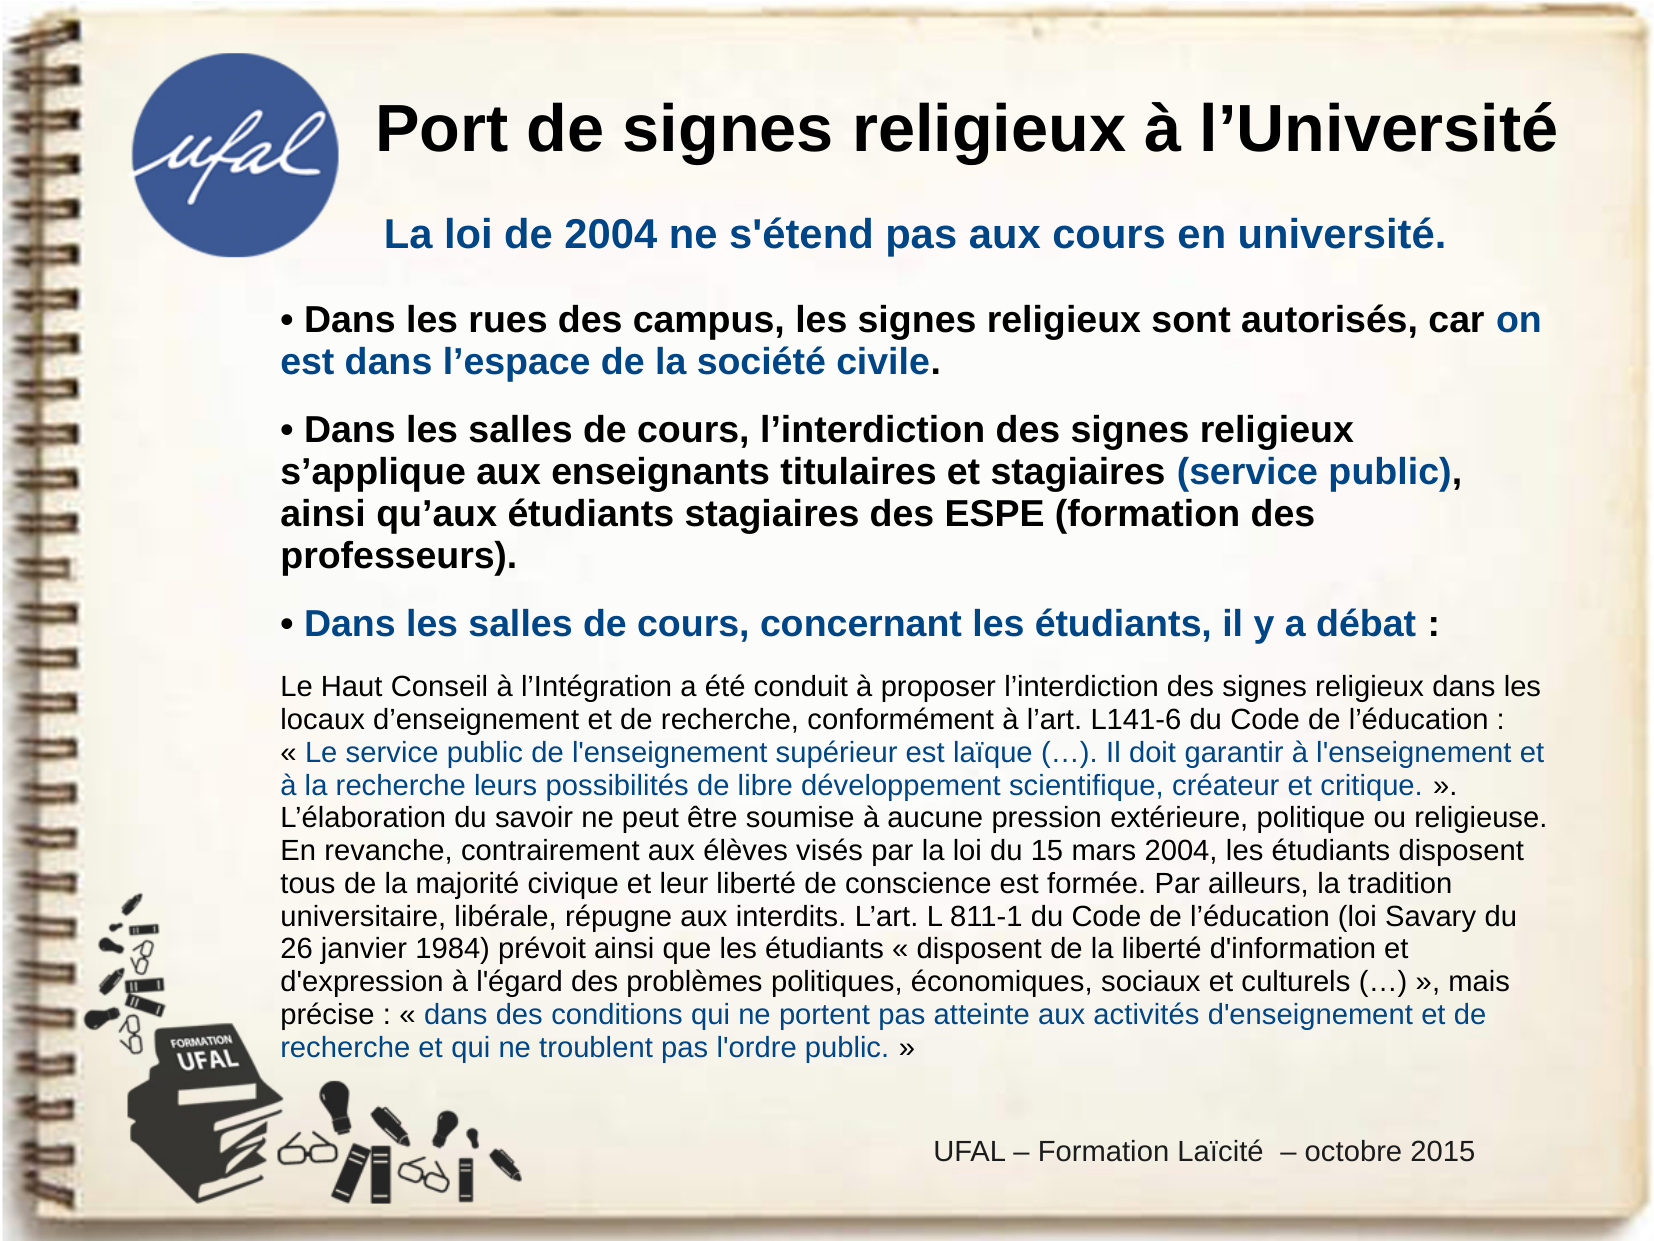

Port de signes religieux à l’Université
La loi de 2004 ne s'étend pas aux cours en université.
• Dans les rues des campus, les signes religieux sont autorisés, car on est dans l’espace de la société civile.
• Dans les salles de cours, l’interdiction des signes religieux s’applique aux enseignants titulaires et stagiaires (service public), ainsi qu’aux étudiants stagiaires des ESPE (formation des professeurs).
• Dans les salles de cours, concernant les étudiants, il y a débat :
Le Haut Conseil à l’Intégration a été conduit à proposer l’interdiction des signes religieux dans les locaux d’enseignement et de recherche, conformément à l’art. L141-6 du Code de l’éducation :
« Le service public de l'enseignement supérieur est laïque (…). Il doit garantir à l'enseignement et à la recherche leurs possibilités de libre développement scientifique, créateur et critique. ».
L’élaboration du savoir ne peut être soumise à aucune pression extérieure, politique ou religieuse.
En revanche, contrairement aux élèves visés par la loi du 15 mars 2004, les étudiants disposent tous de la majorité civique et leur liberté de conscience est formée. Par ailleurs, la tradition universitaire, libérale, répugne aux interdits. L’art. L 811-1 du Code de l’éducation (loi Savary du 26 janvier 1984) prévoit ainsi que les étudiants « disposent de la liberté d'information et d'expression à l'égard des problèmes politiques, économiques, sociaux et culturels (…) », mais précise : « dans des conditions qui ne portent pas atteinte aux activités d'enseignement et de recherche et qui ne troublent pas l'ordre public. »
UFAL – Formation Laïcité – octobre 2015